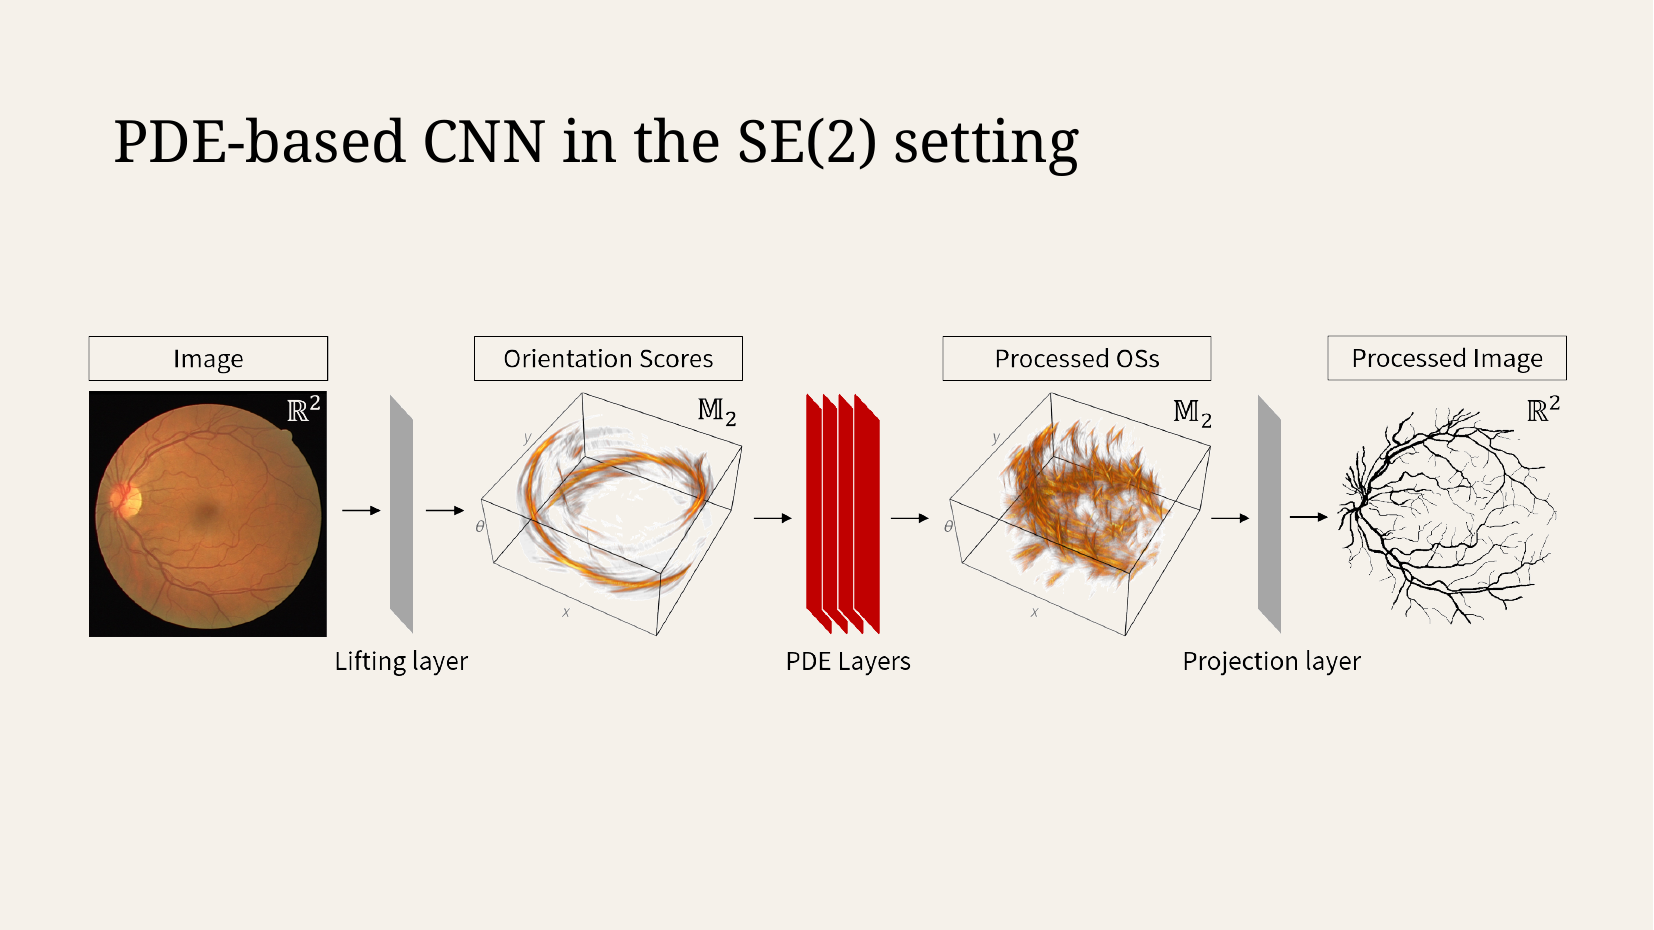

# PDE-based CNN in the SE(2) setting